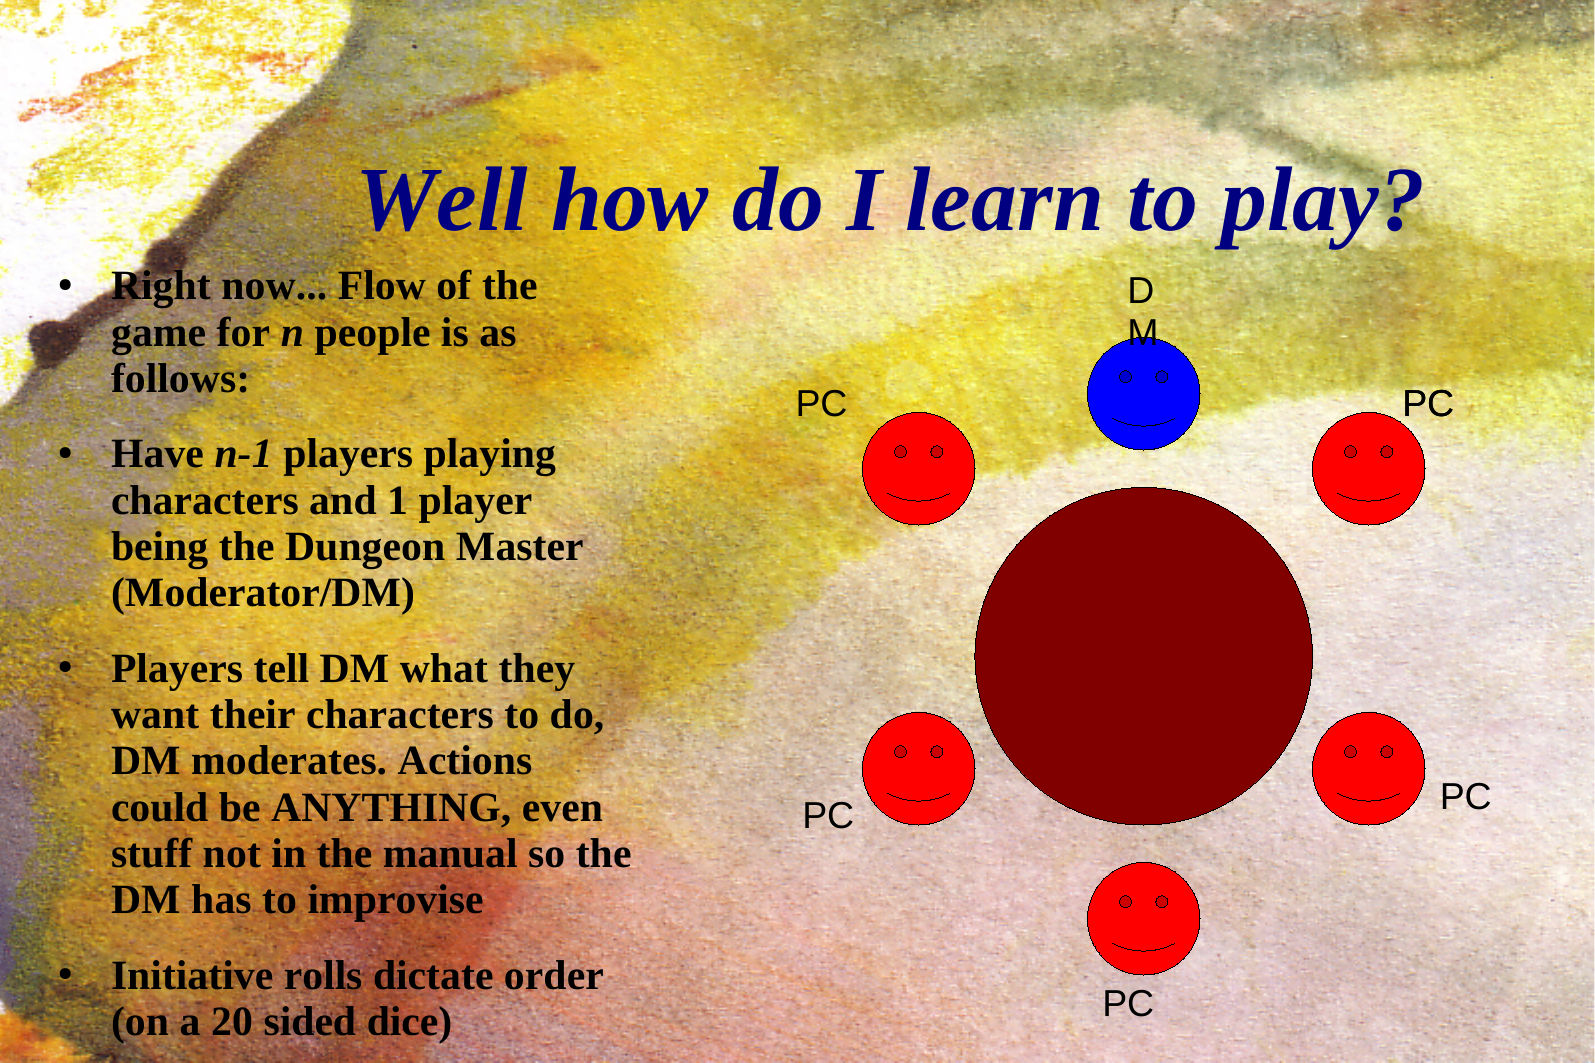

# Well how do I learn to play?
Right now... Flow of the game for n people is as follows:
Have n-1 players playing characters and 1 player being the Dungeon Master (Moderator/DM)
Players tell DM what they want their characters to do, DM moderates. Actions could be ANYTHING, even stuff not in the manual so the DM has to improvise
Initiative rolls dictate order (on a 20 sided dice)
DM
PC
PC
PC
PC
PC
PC